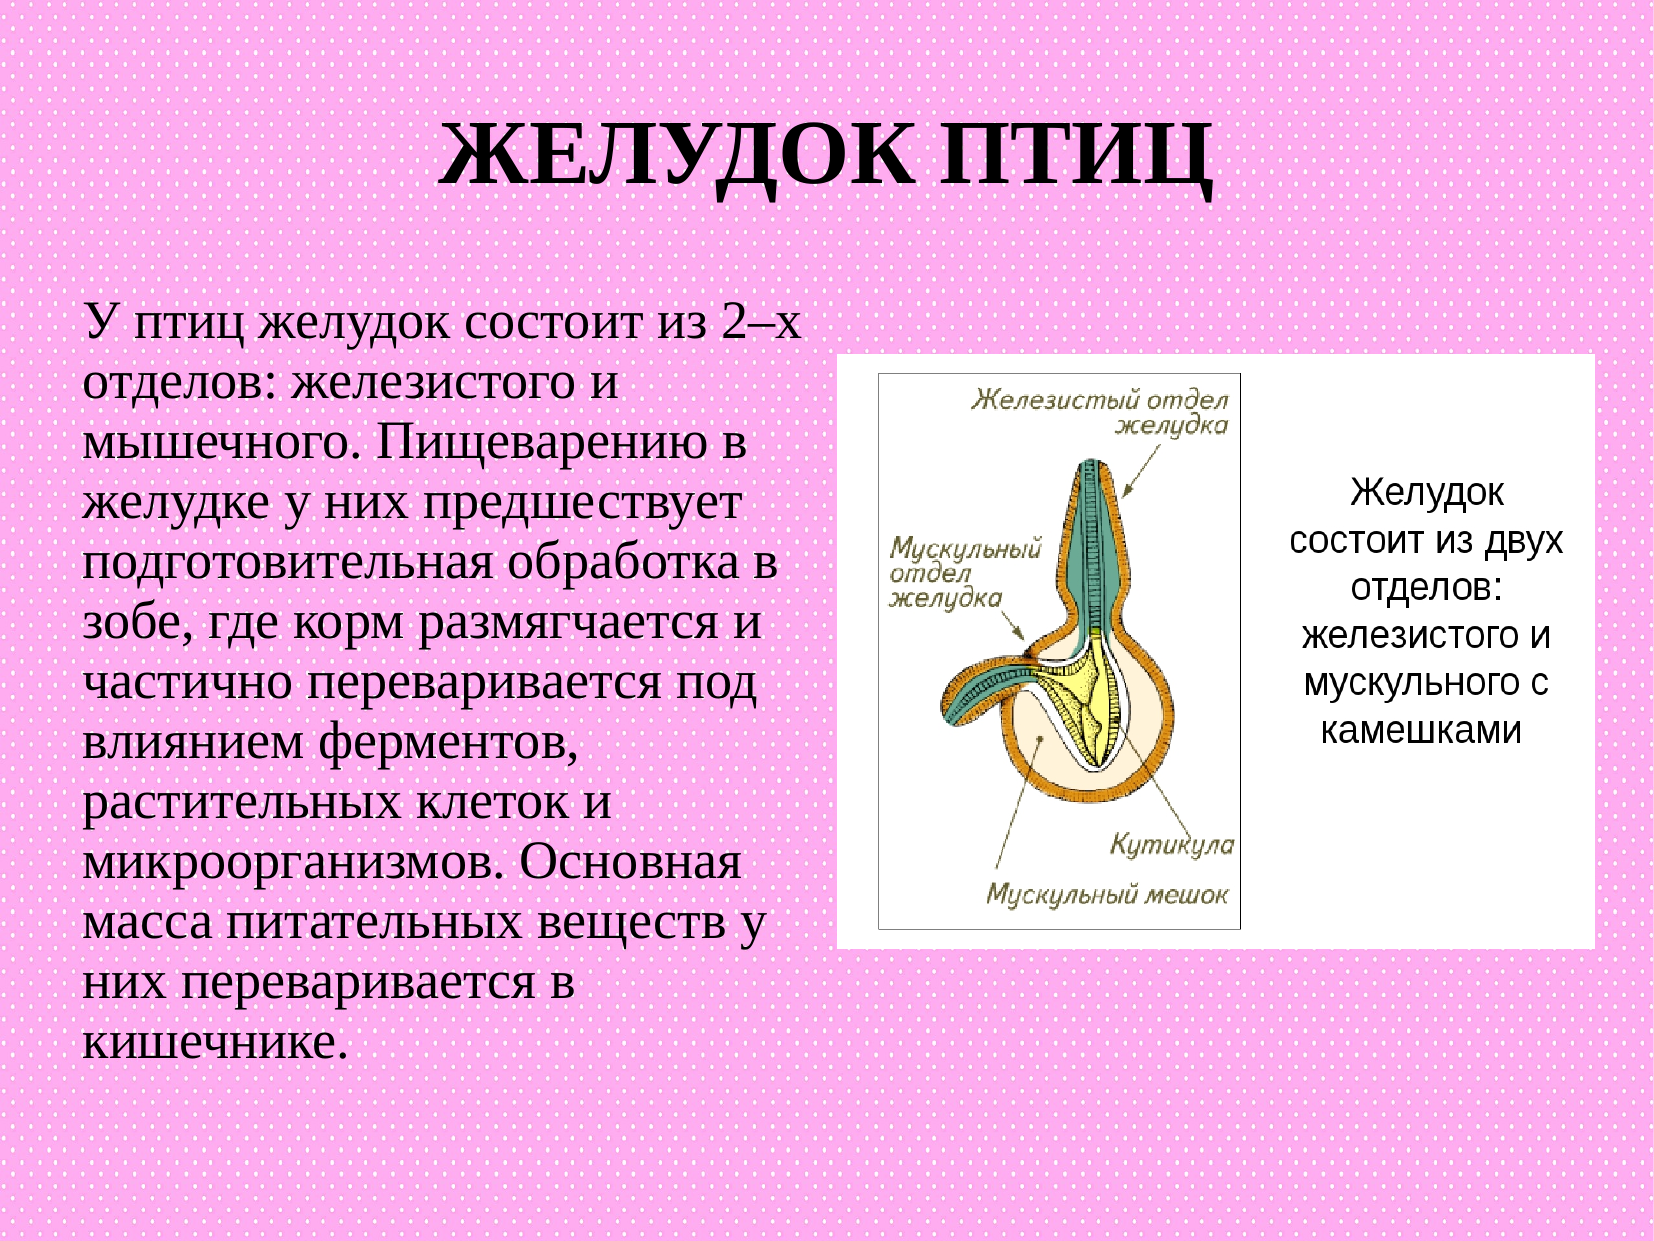

# ЖЕЛУДОК ПТИЦ
У птиц желудок состоит из 2–х отделов: железистого и мышечного. Пищеварению в желудке у них предшествует подготовительная обработка в зобе, где корм размягчается и частично переваривается под влиянием ферментов, растительных клеток и микроорганизмов. Основная масса питательных веществ у них переваривается в кишечнике.